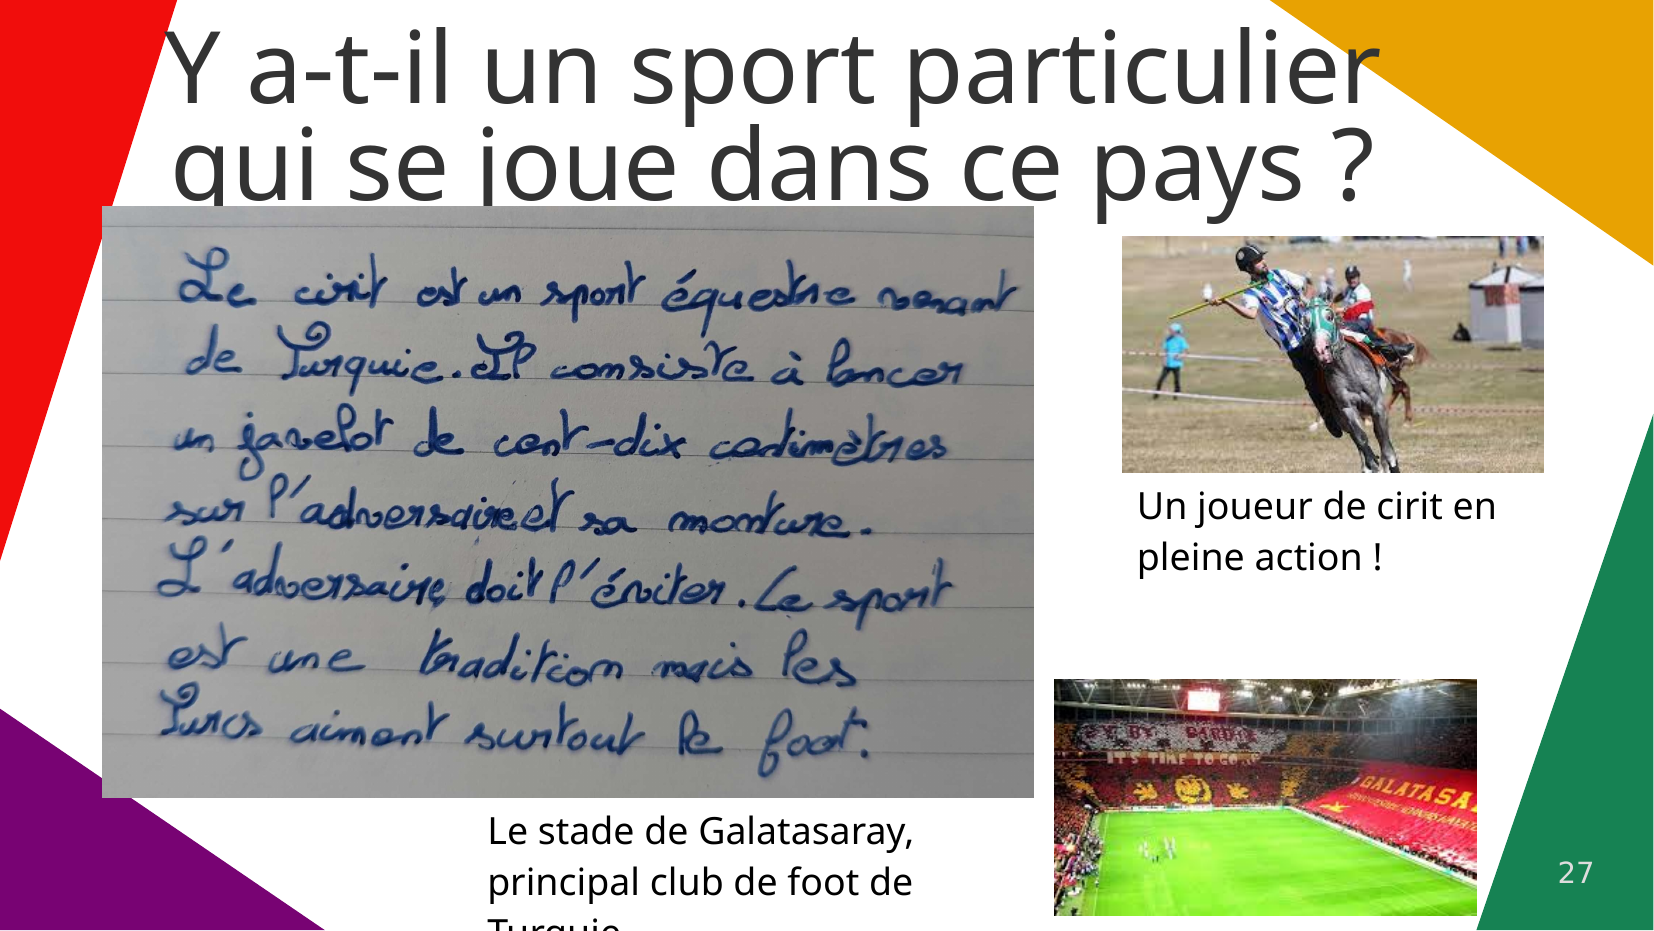

# Y a-t-il un sport particulier qui se joue dans ce pays ?
Un joueur de cirit en pleine action !
Le stade de Galatasaray, principal club de foot de Turquie
27